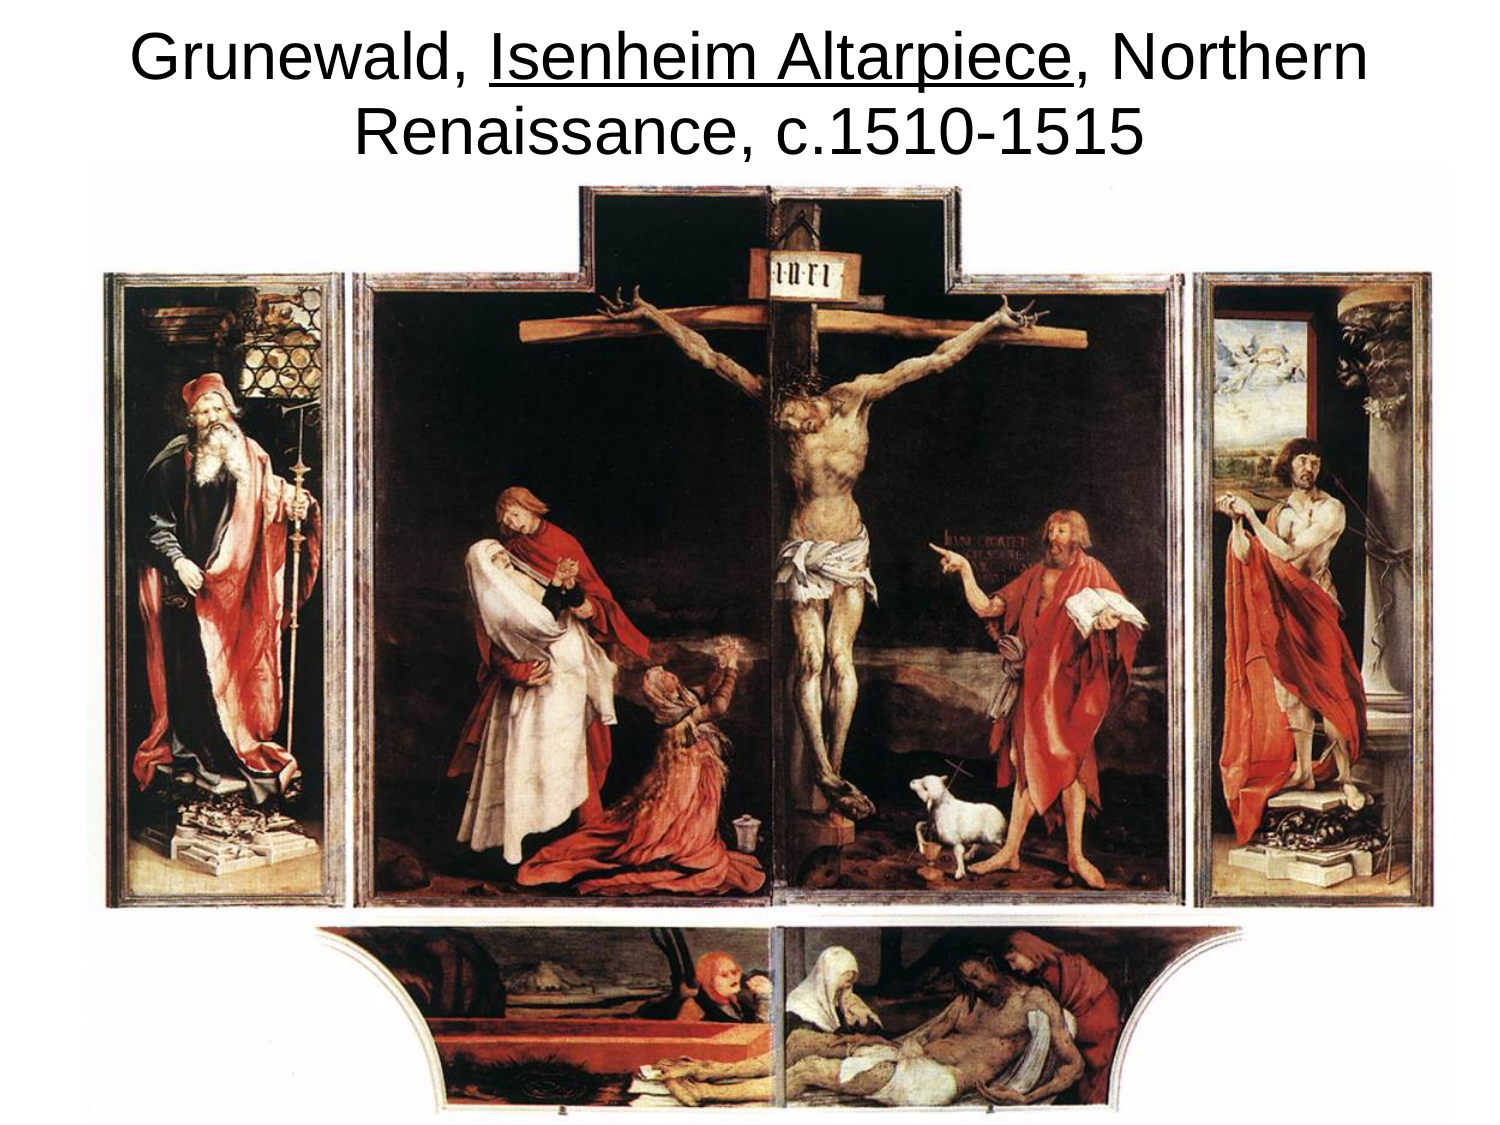

# Grunewald, Isenheim Altarpiece, Northern Renaissance, c.1510-1515